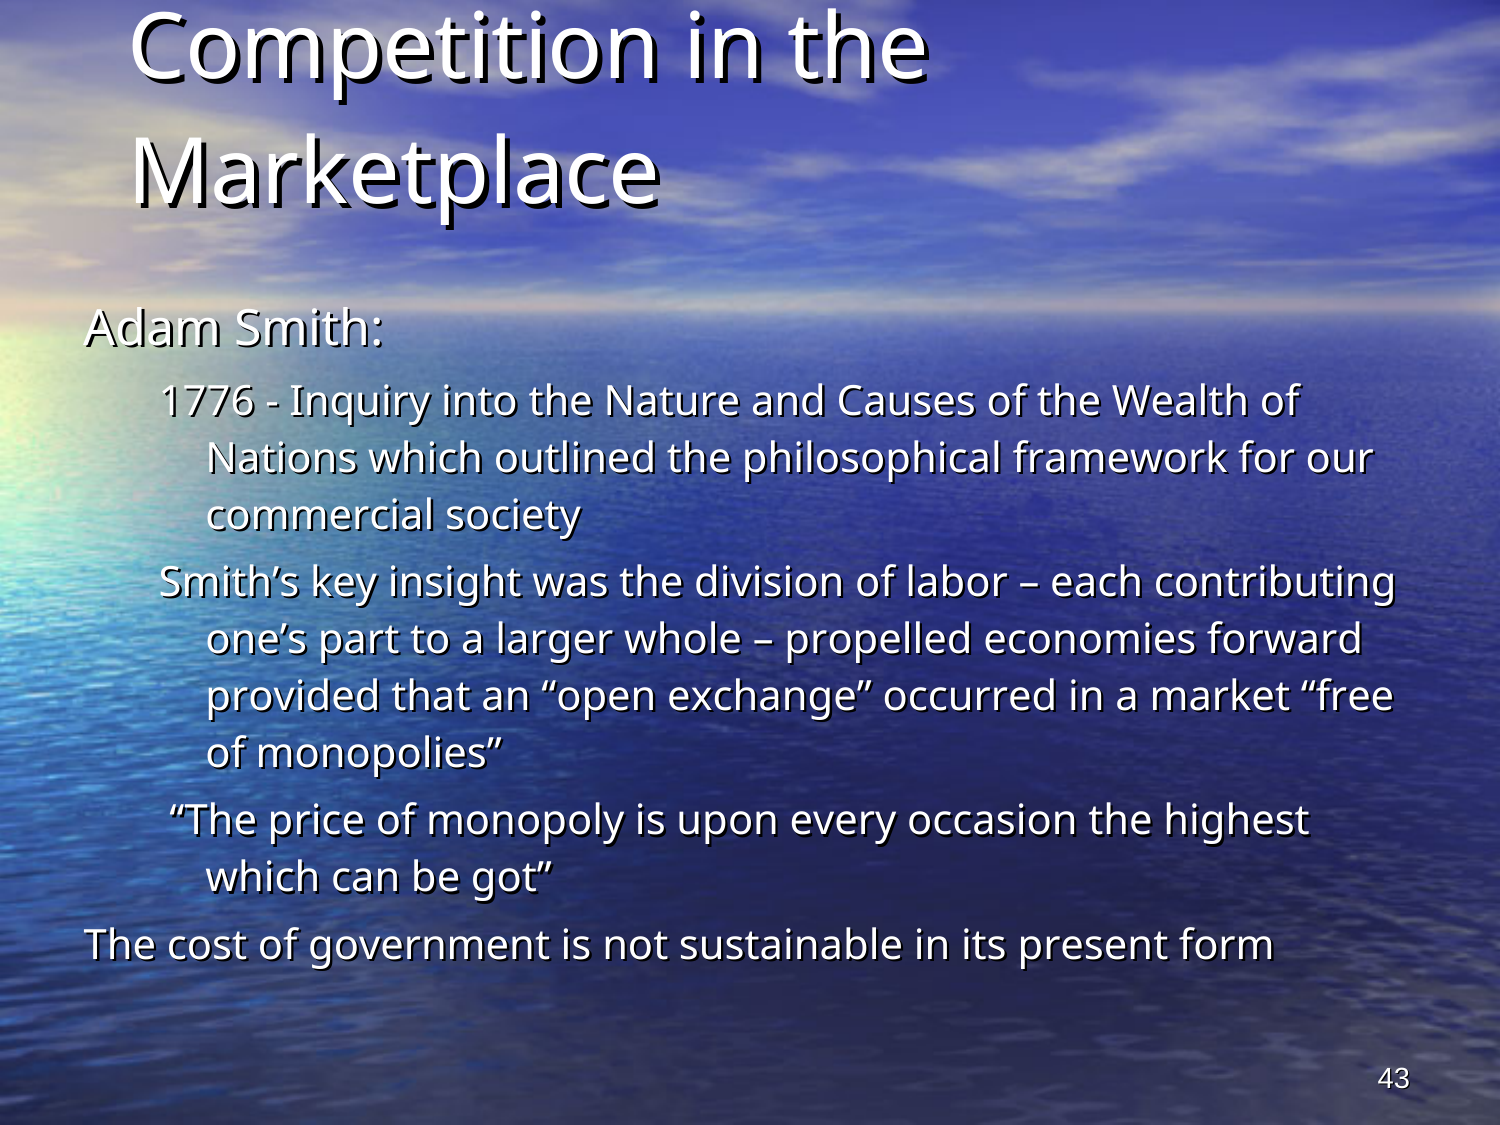

# Why We Need Diversity & Competition in the Marketplace
Adam Smith:
1776 - Inquiry into the Nature and Causes of the Wealth of Nations which outlined the philosophical framework for our commercial society
Smith’s key insight was the division of labor – each contributing one’s part to a larger whole – propelled economies forward provided that an “open exchange” occurred in a market “free of monopolies”
 “The price of monopoly is upon every occasion the highest which can be got”
The cost of government is not sustainable in its present form
43